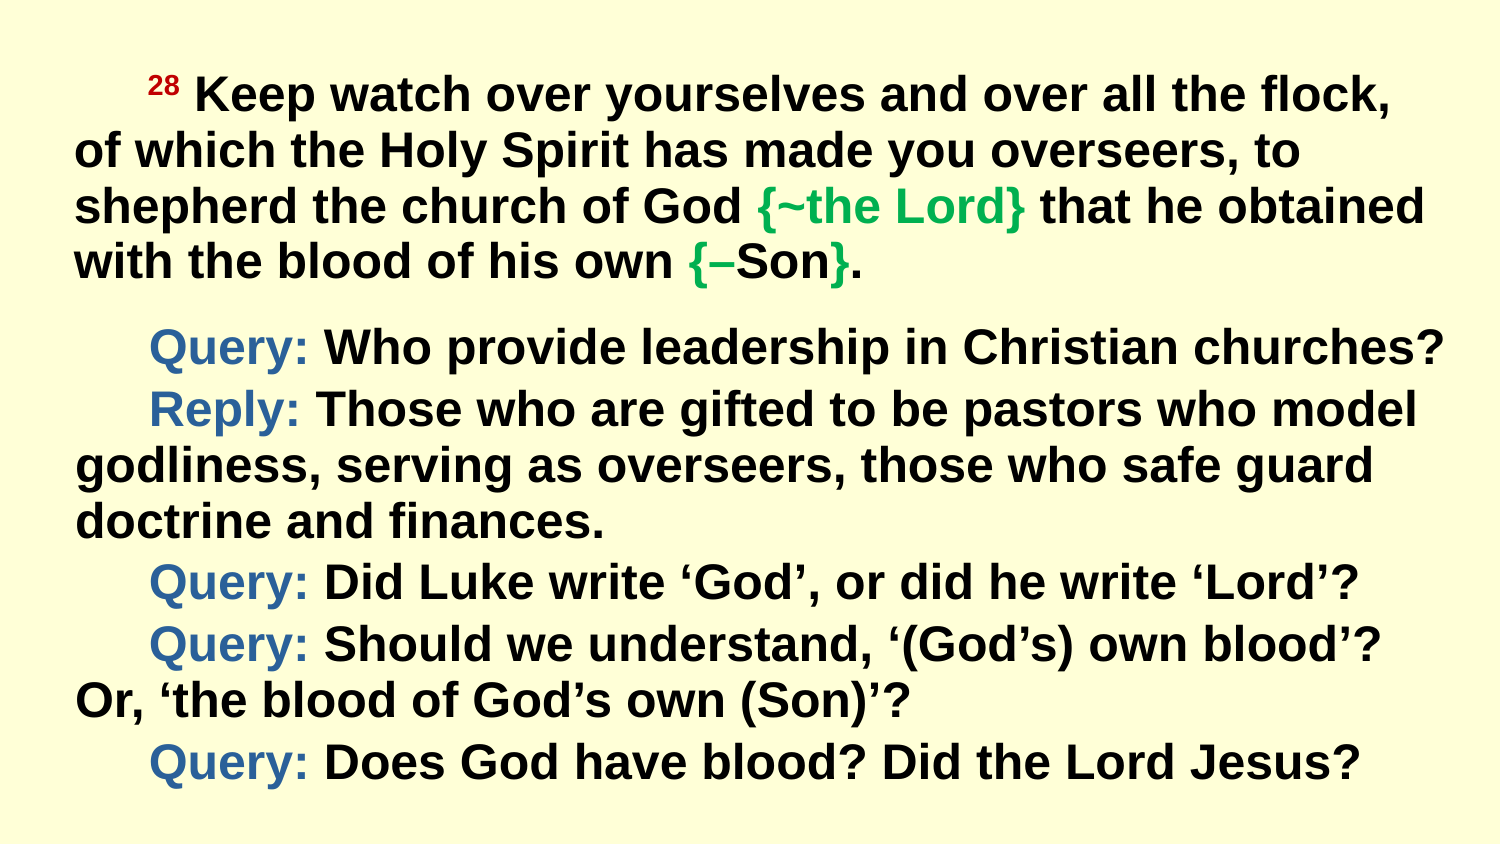

28 Keep watch over yourselves and over all the flock, of which the Holy Spirit has made you overseers, to shepherd the church of God {~the Lord} that he obtained with the blood of his own {–Son}.
	Query: Who provide leadership in Christian churches?
	Reply: Those who are gifted to be pastors who model godliness, serving as overseers, those who safe guard doctrine and finances.
	Query: Did Luke write ‘God’, or did he write ‘Lord’?
	Query: Should we understand, ‘(God’s) own blood’? Or, ‘the blood of God’s own (Son)’?
	Query: Does God have blood? Did the Lord Jesus?